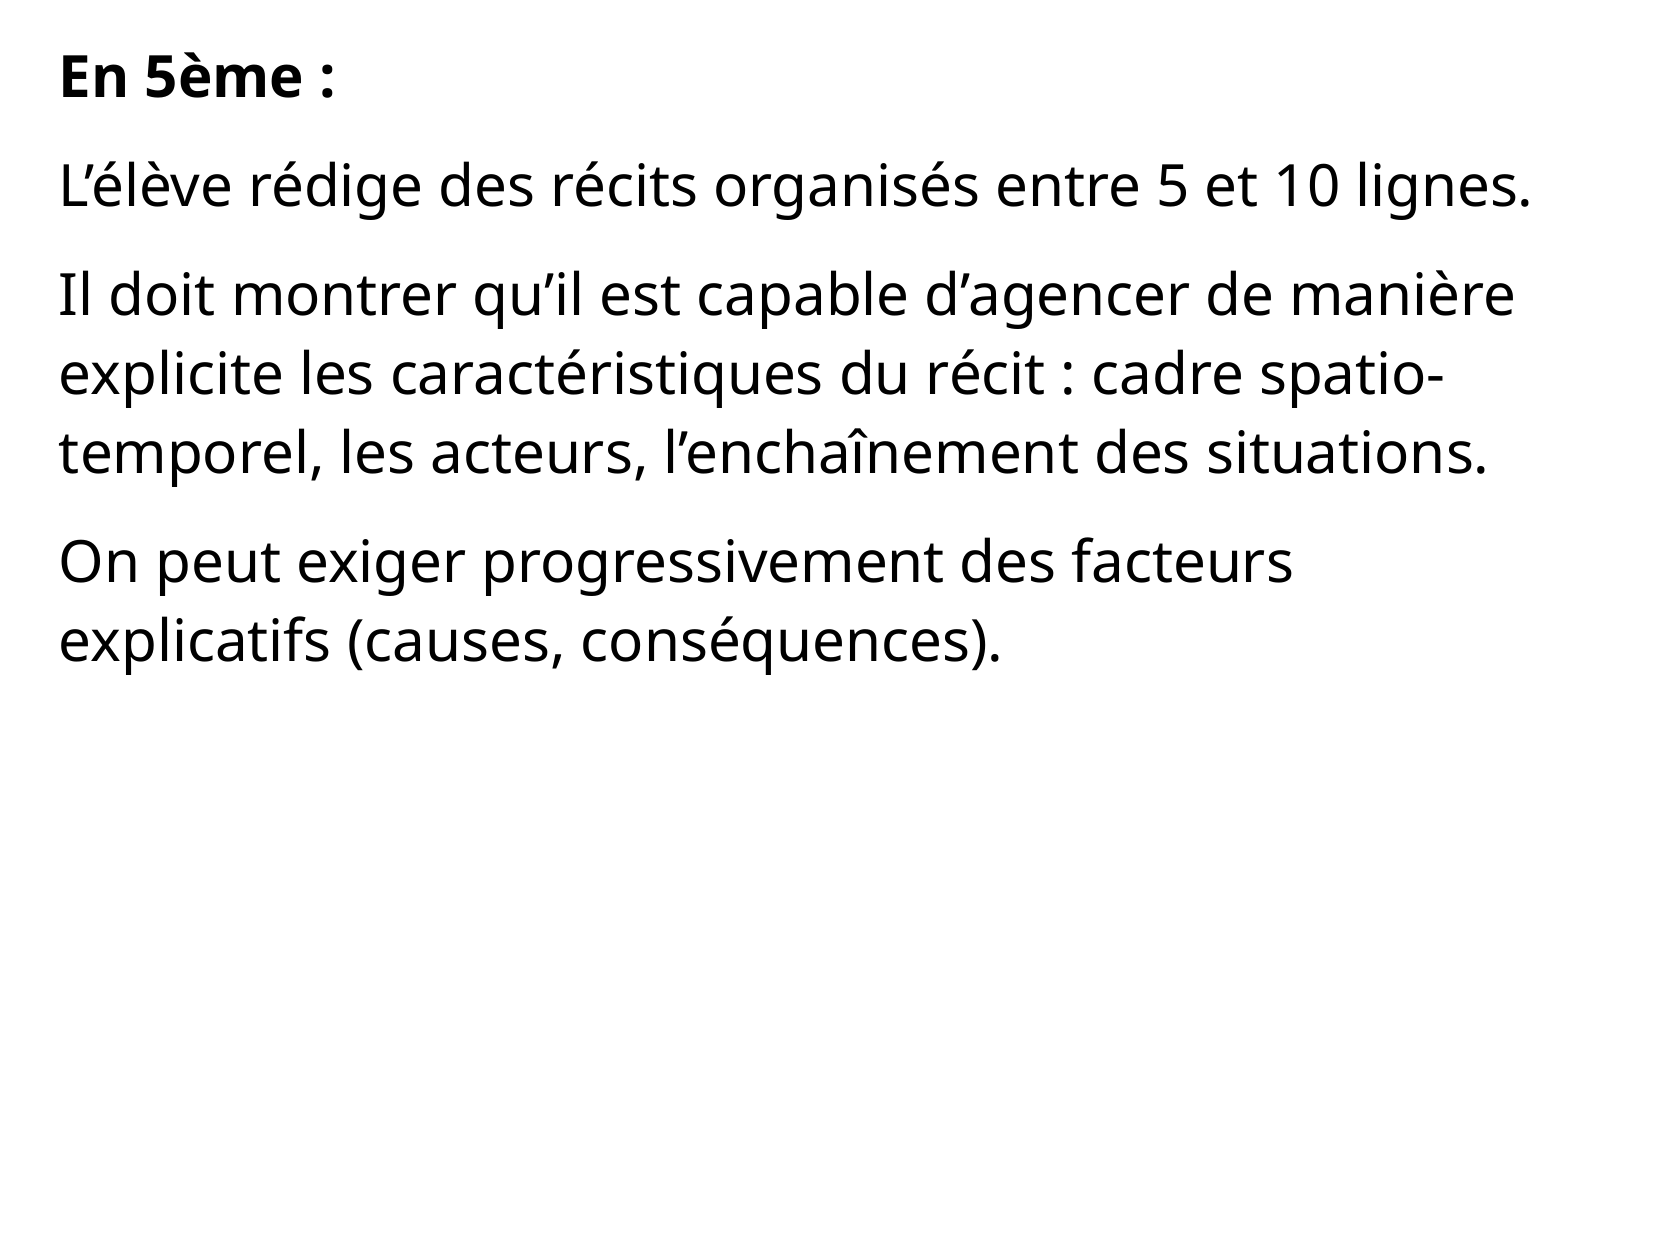

En 5ème :
L’élève rédige des récits organisés entre 5 et 10 lignes.
Il doit montrer qu’il est capable d’agencer de manière explicite les caractéristiques du récit : cadre spatio-temporel, les acteurs, l’enchaînement des situations.
On peut exiger progressivement des facteurs explicatifs (causes, conséquences).
#